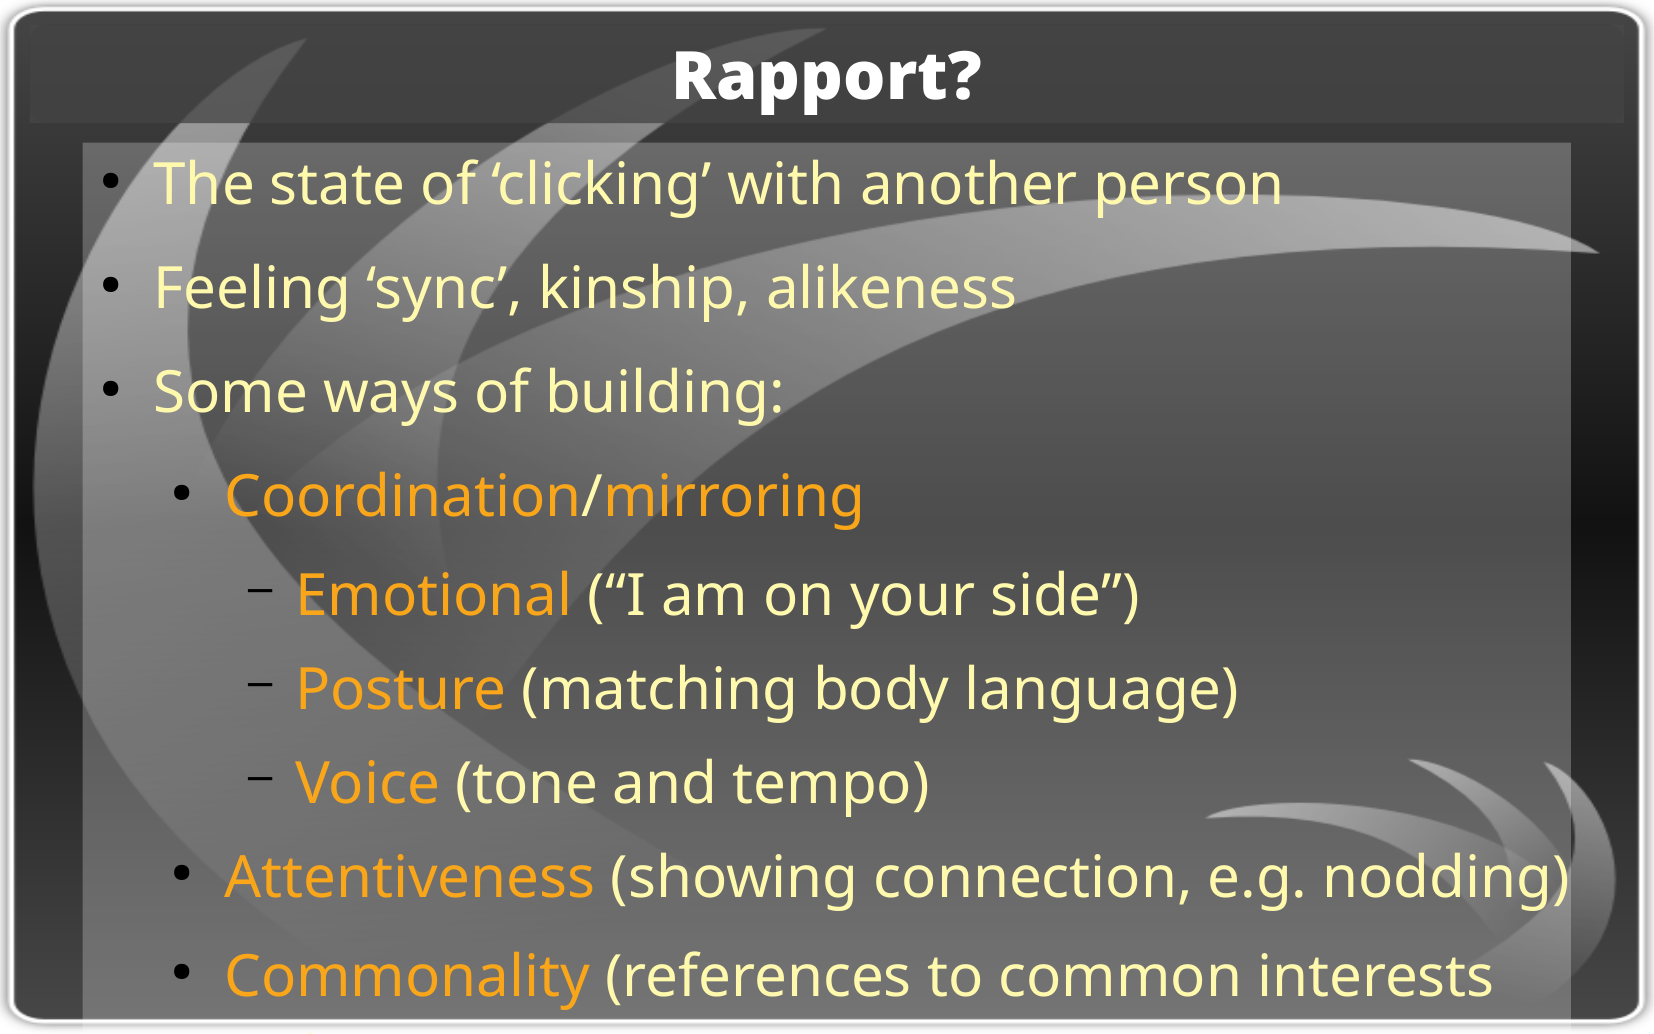

# Rapport?
The state of ‘clicking’ with another person
Feeling ‘sync’, kinship, alikeness
Some ways of building:
Coordination/mirroring
Emotional (“I am on your side”)
Posture (matching body language)
Voice (tone and tempo)
Attentiveness (showing connection, e.g. nodding)
Commonality (references to common interests etc)